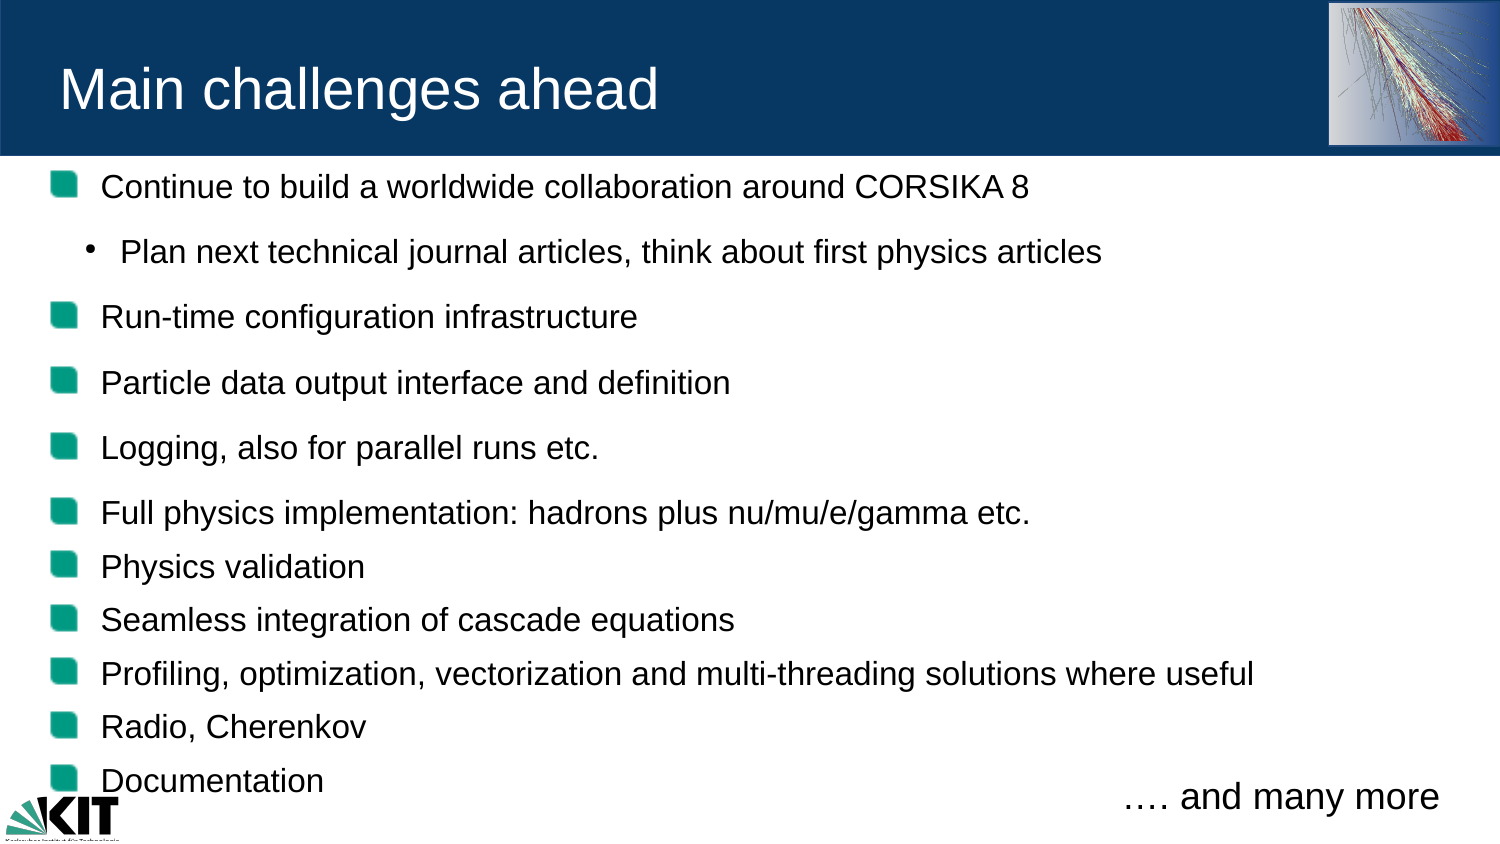

Main challenges ahead
Continue to build a worldwide collaboration around CORSIKA 8
Plan next technical journal articles, think about first physics articles
Run-time configuration infrastructure
Particle data output interface and definition
Logging, also for parallel runs etc.
Full physics implementation: hadrons plus nu/mu/e/gamma etc.
Physics validation
Seamless integration of cascade equations
Profiling, optimization, vectorization and multi-threading solutions where useful
Radio, Cherenkov
Documentation
 …. and many more